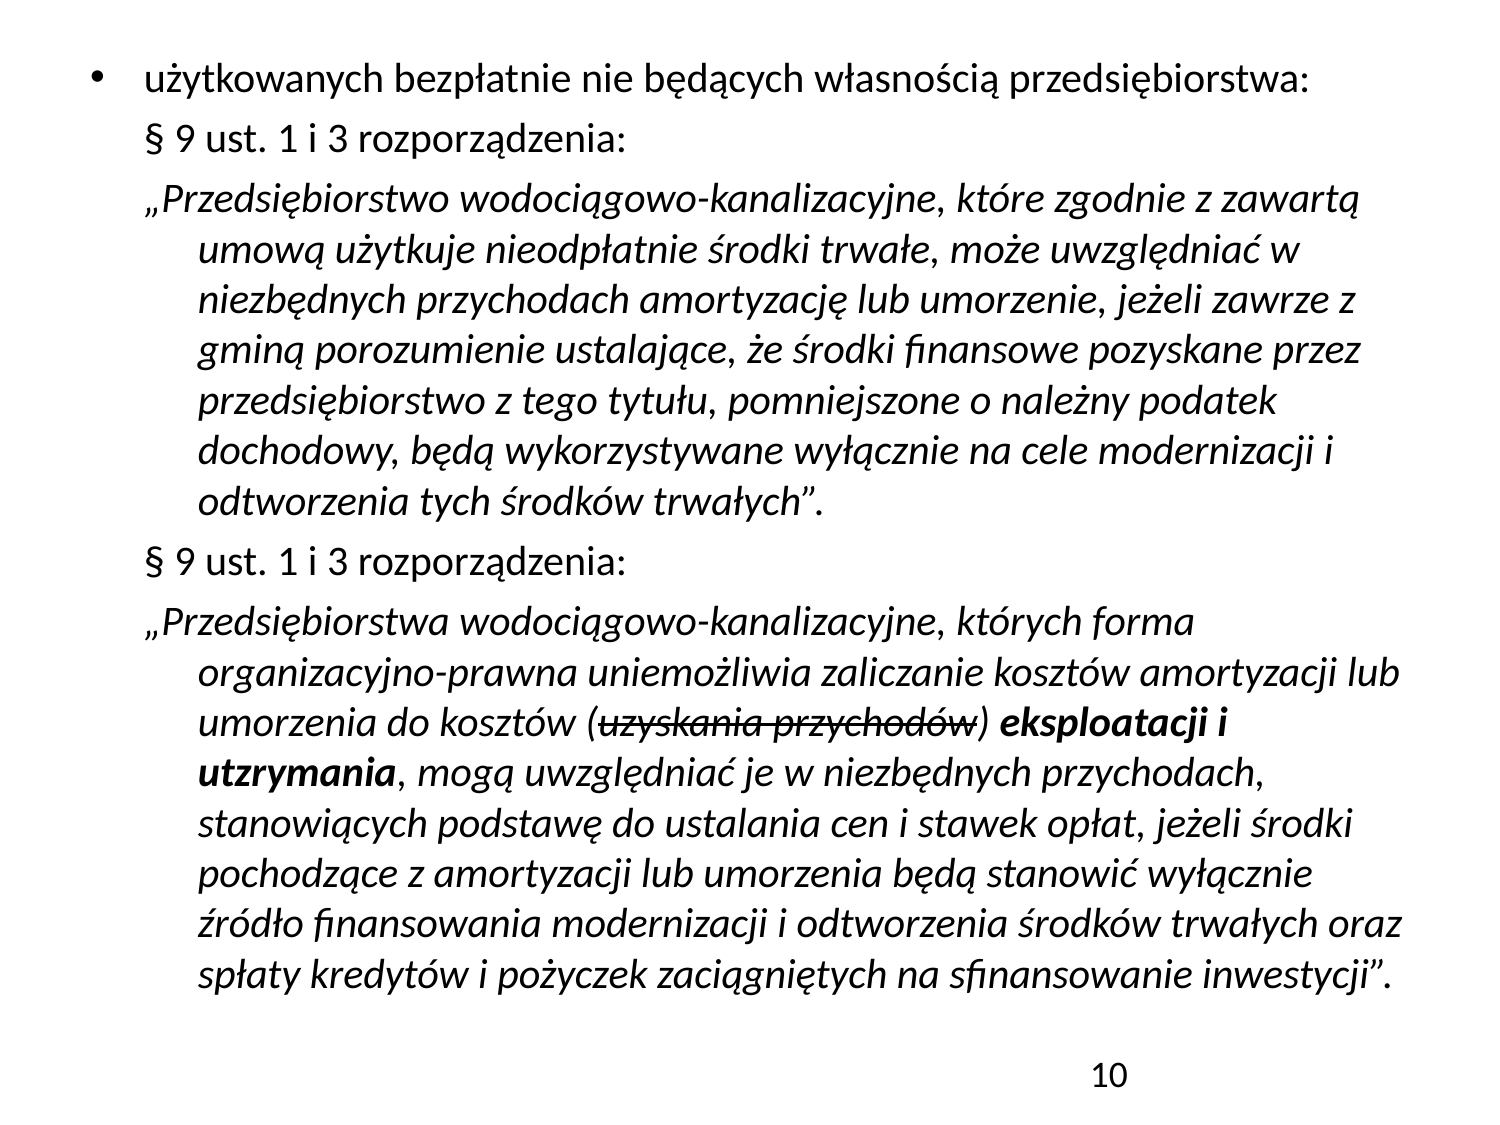

#
użytkowanych bezpłatnie nie będących własnością przedsiębiorstwa:
§ 9 ust. 1 i 3 rozporządzenia:
„Przedsiębiorstwo wodociągowo-kanalizacyjne, które zgodnie z zawartą umową użytkuje nieodpłatnie środki trwałe, może uwzględniać w niezbędnych przychodach amortyzację lub umorzenie, jeżeli zawrze z gminą porozumienie ustalające, że środki finansowe pozyskane przez przedsiębiorstwo z tego tytułu, pomniejszone o należny podatek dochodowy, będą wykorzystywane wyłącznie na cele modernizacji i odtworzenia tych środków trwałych”.
§ 9 ust. 1 i 3 rozporządzenia:
„Przedsiębiorstwa wodociągowo-kanalizacyjne, których forma organizacyjno-prawna uniemożliwia zaliczanie kosztów amortyzacji lub umorzenia do kosztów (uzyskania przychodów) eksploatacji i utzrymania, mogą uwzględniać je w niezbędnych przychodach, stanowiących podstawę do ustalania cen i stawek opłat, jeżeli środki pochodzące z amortyzacji lub umorzenia będą stanowić wyłącznie źródło finansowania modernizacji i odtworzenia środków trwałych oraz spłaty kredytów i pożyczek zaciągniętych na sfinansowanie inwestycji”.